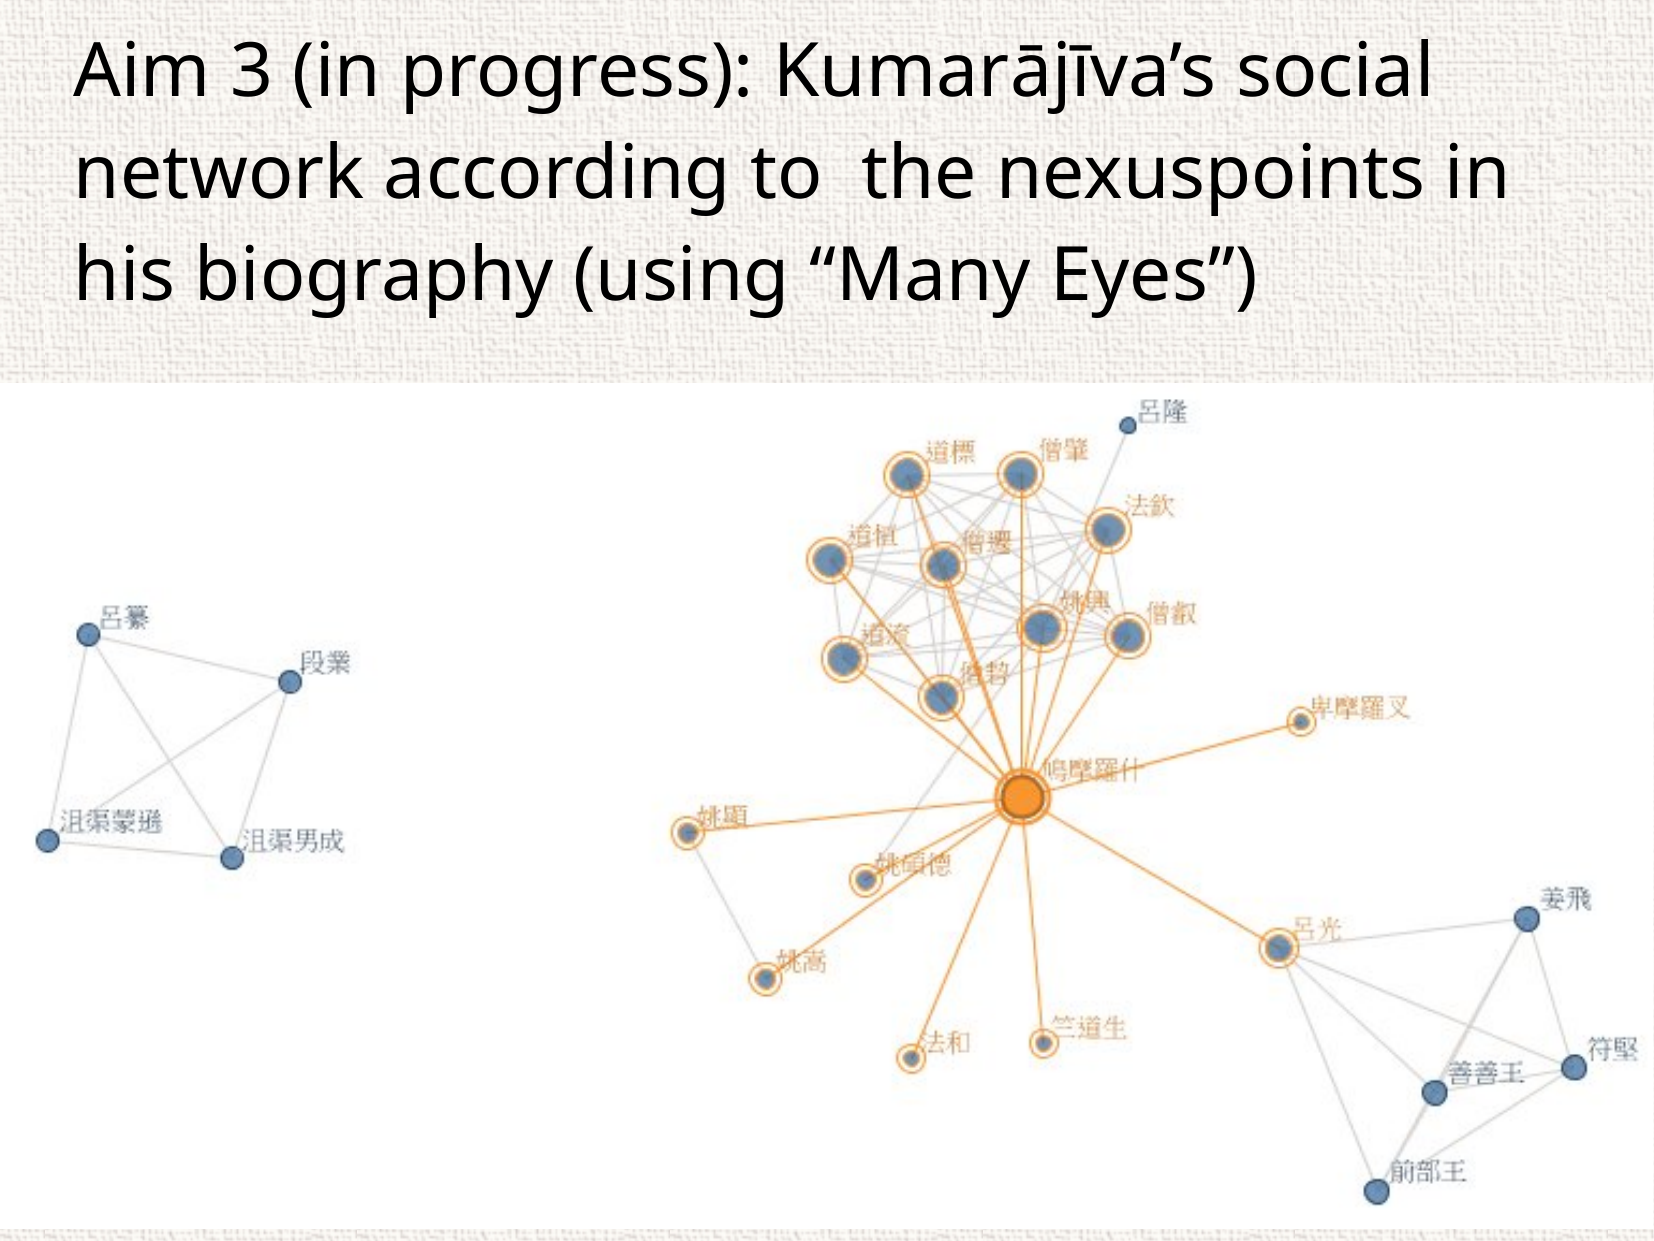

Aim 3 (in progress): Kumarājīva’s social network according to the nexuspoints in his biography (using “Many Eyes”)